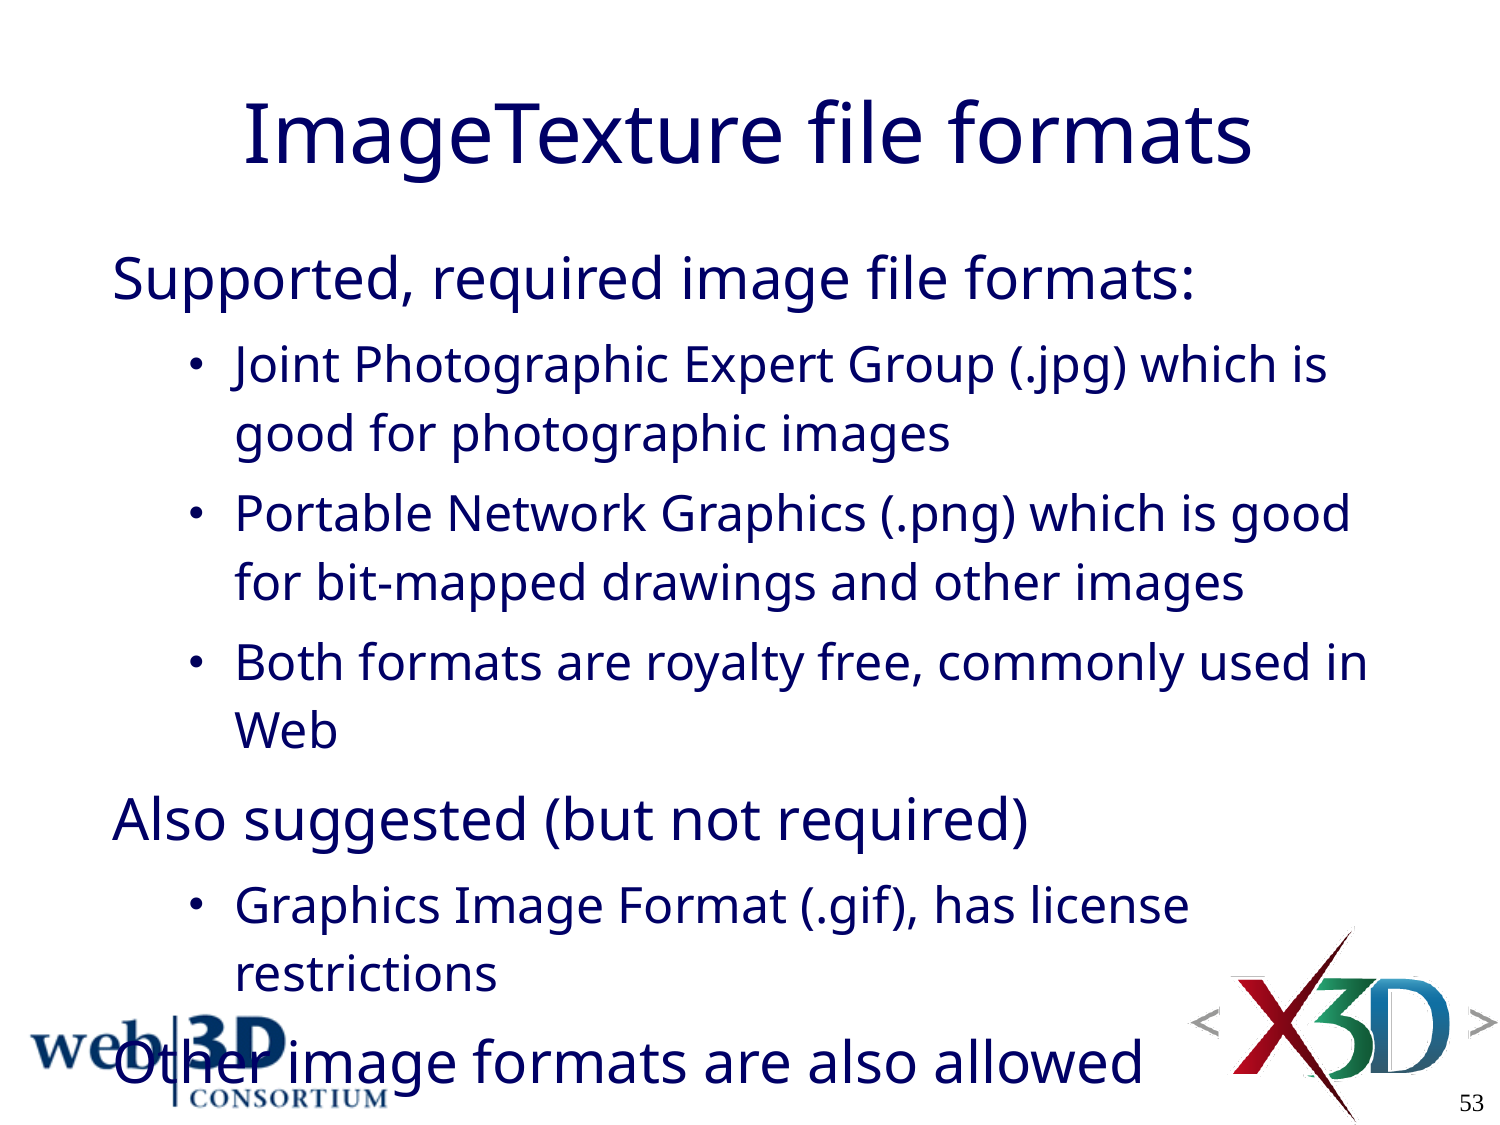

# ImageTexture file formats
Supported, required image file formats:
Joint Photographic Expert Group (.jpg) which is good for photographic images
Portable Network Graphics (.png) which is good for bit-mapped drawings and other images
Both formats are royalty free, commonly used in Web
Also suggested (but not required)
Graphics Image Format (.gif), has license restrictions
Other image formats are also allowed
but support for users by X3D browser not guaranteed